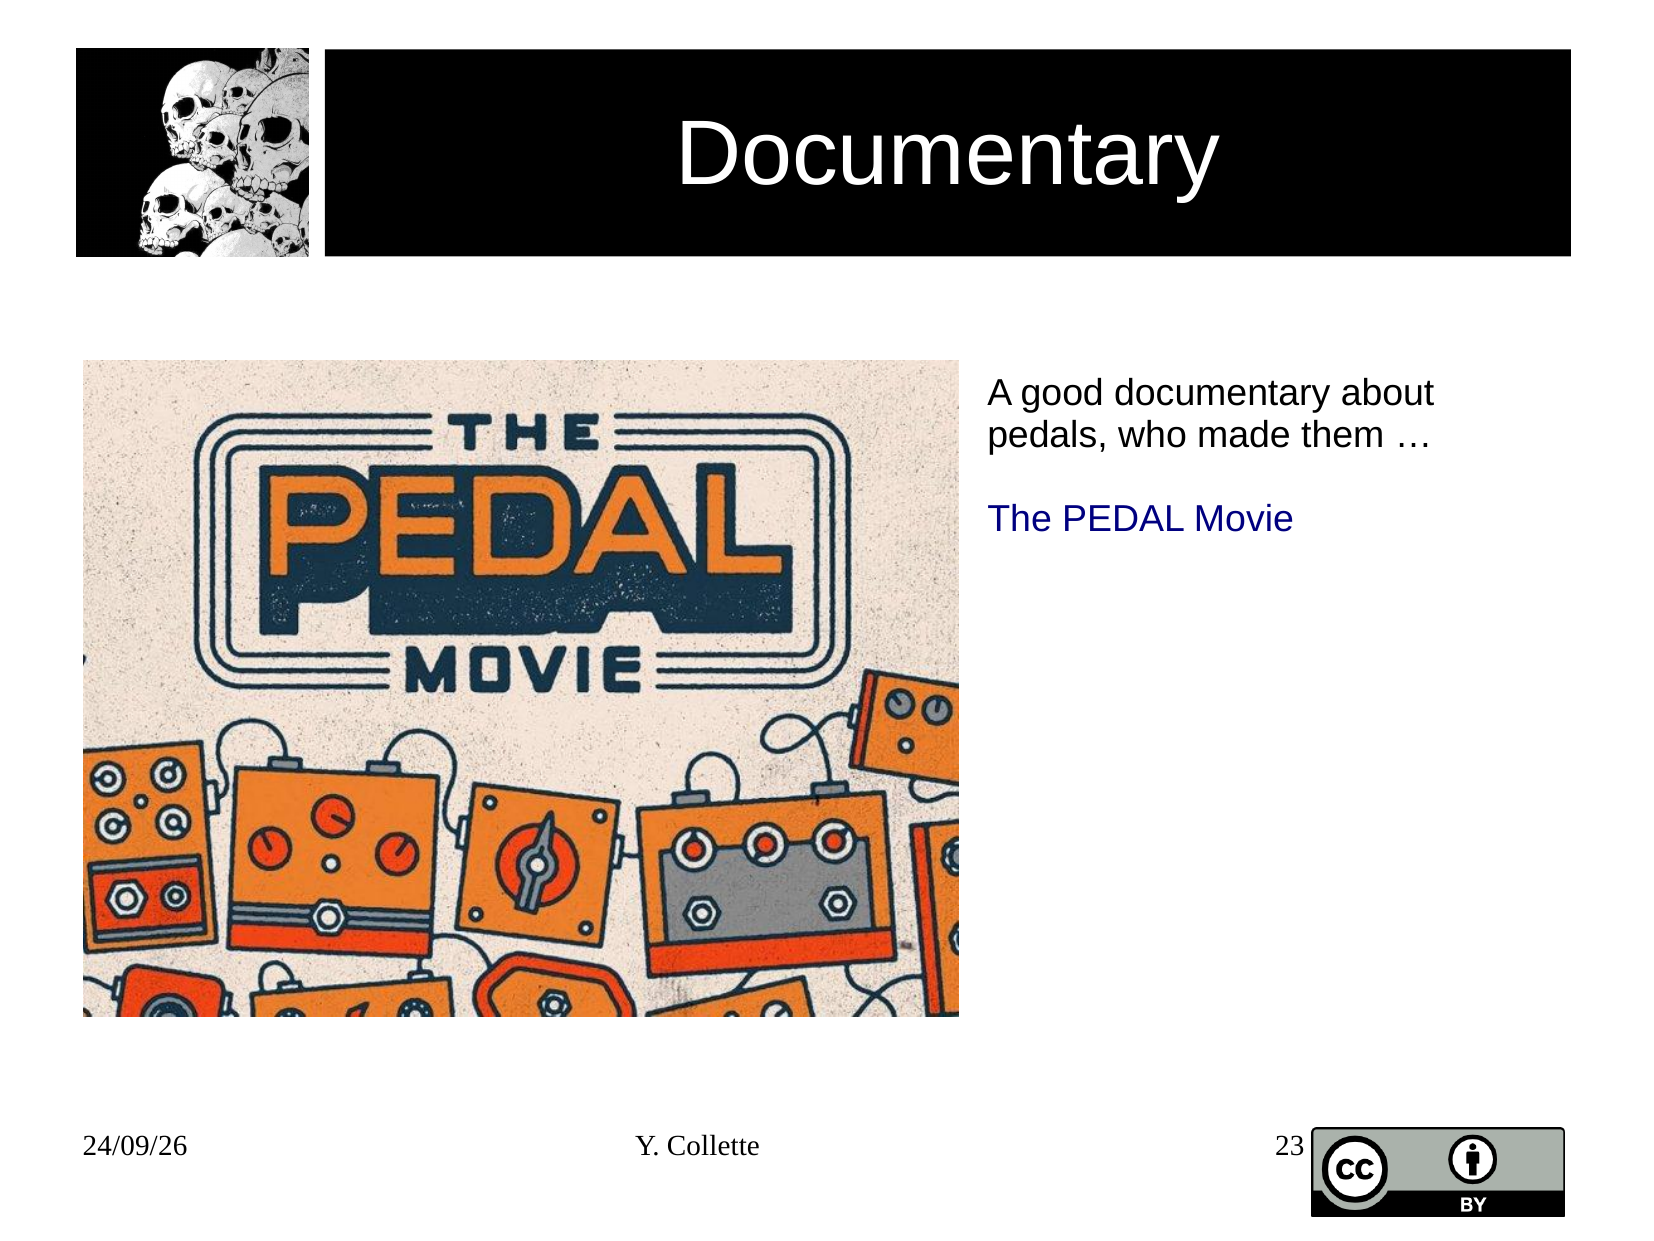

# Documentary
A good documentary about pedals, who made them …
The PEDAL Movie
Y. Collette
23